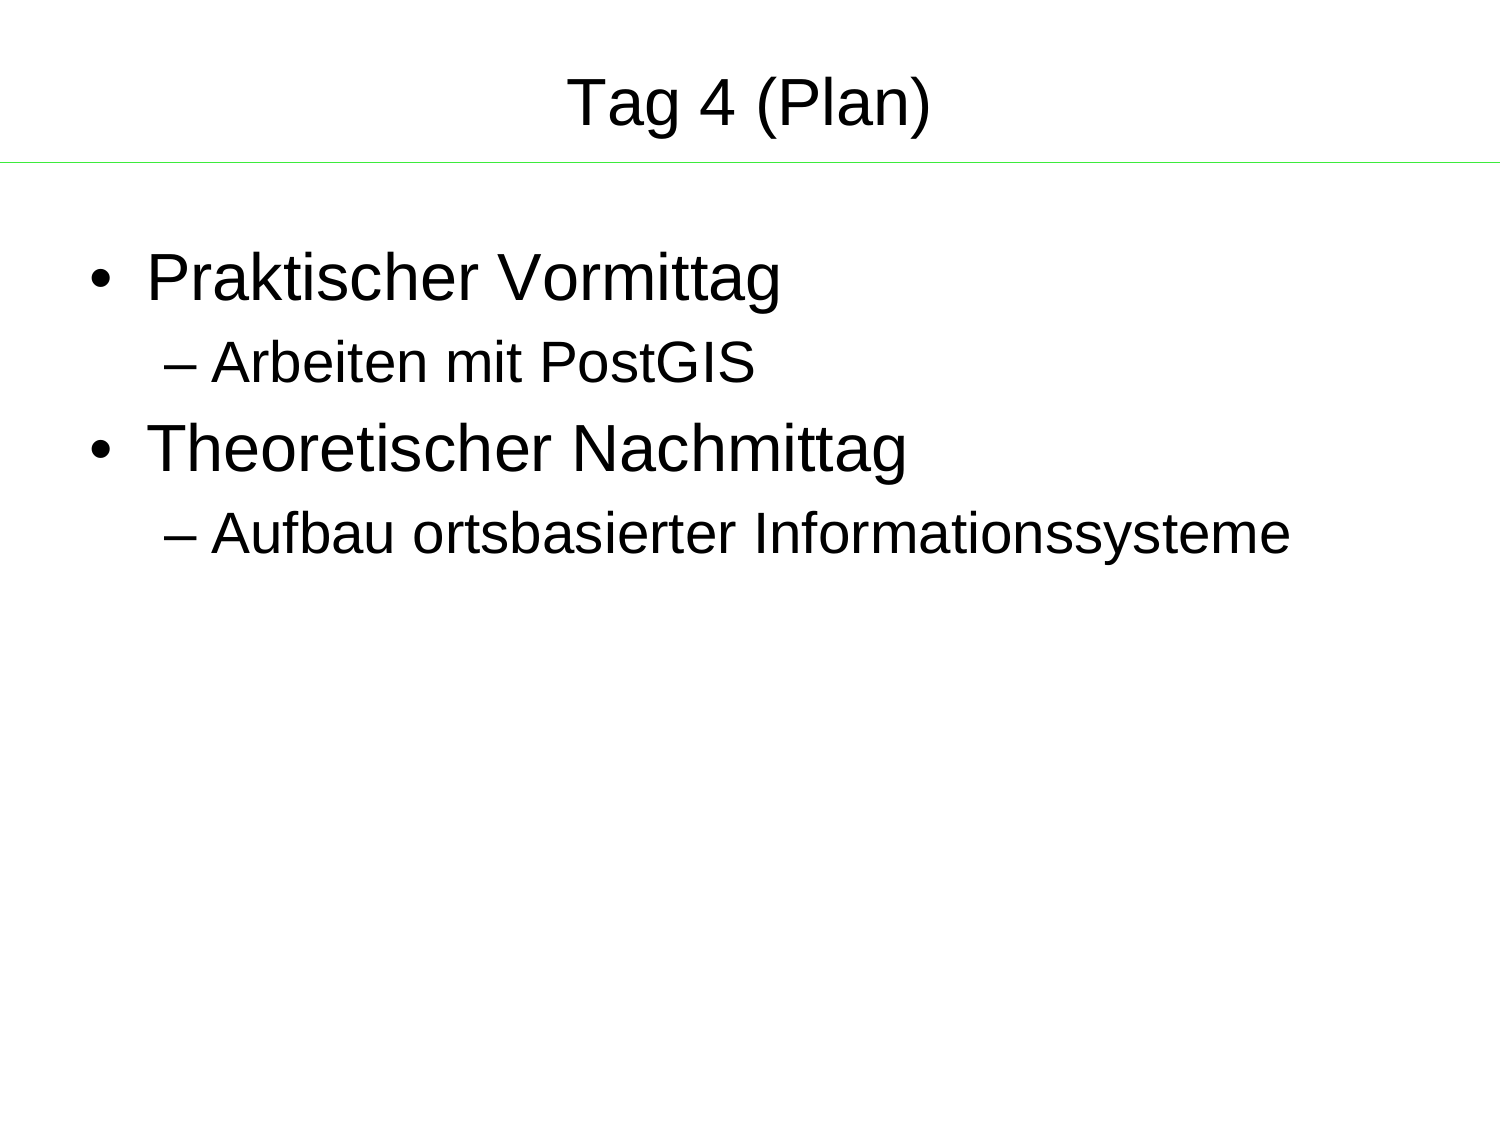

# Tag 4 (Plan)
Praktischer Vormittag
Arbeiten mit PostGIS
Theoretischer Nachmittag
Aufbau ortsbasierter Informationssysteme